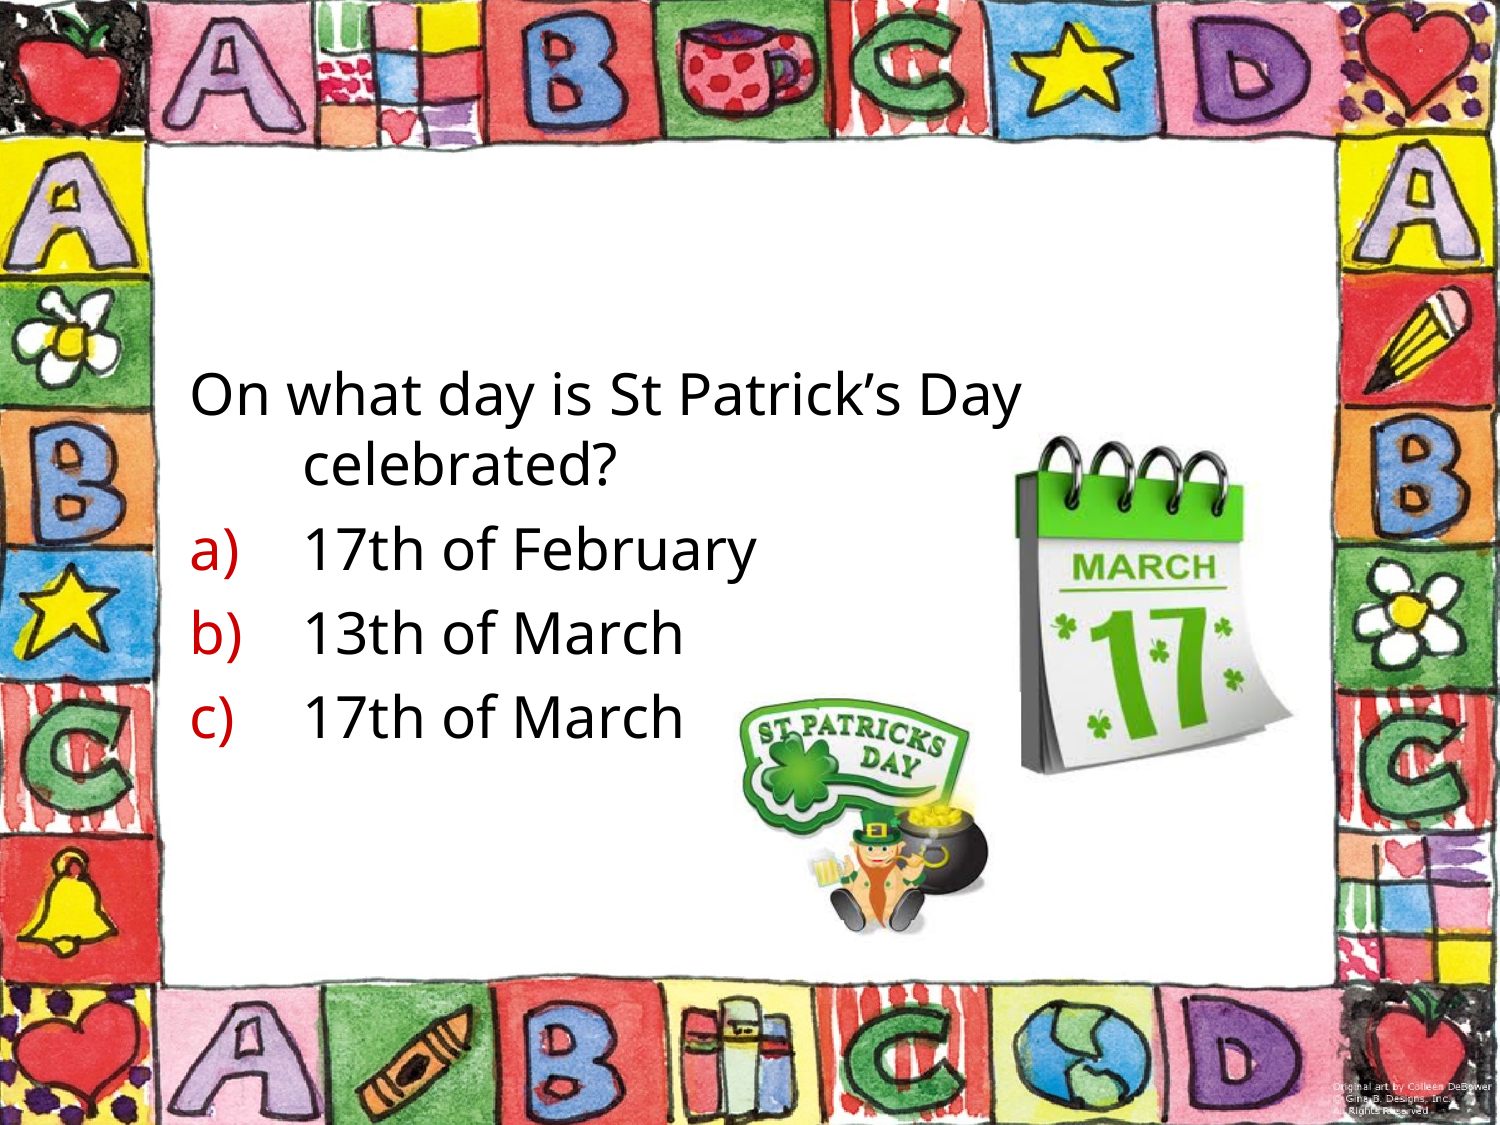

#
On what day is St Patrick’s Day celebrated?
17th of February
13th of March
17th of March